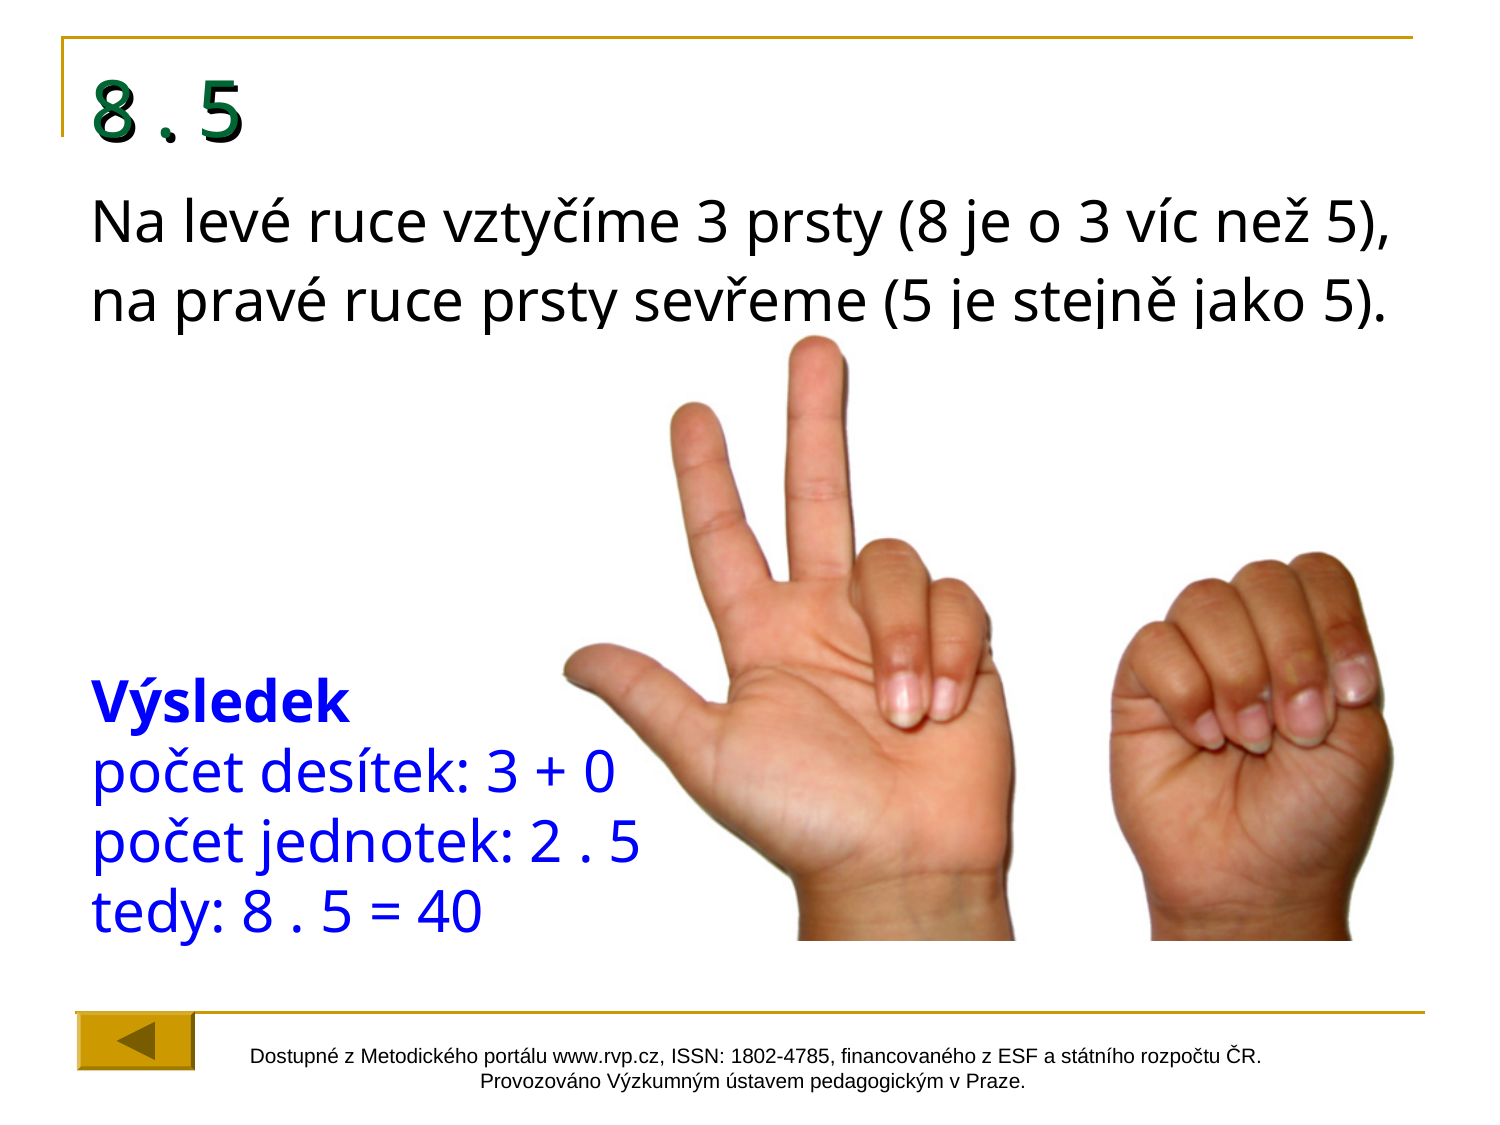

# 8 . 5
Na levé ruce vztyčíme 3 prsty (8 je o 3 víc než 5), na pravé ruce prsty sevřeme (5 je stejně jako 5).
Výsledek
počet desítek: 3 + 0
počet jednotek: 2 . 5
tedy: 8 . 5 = 40